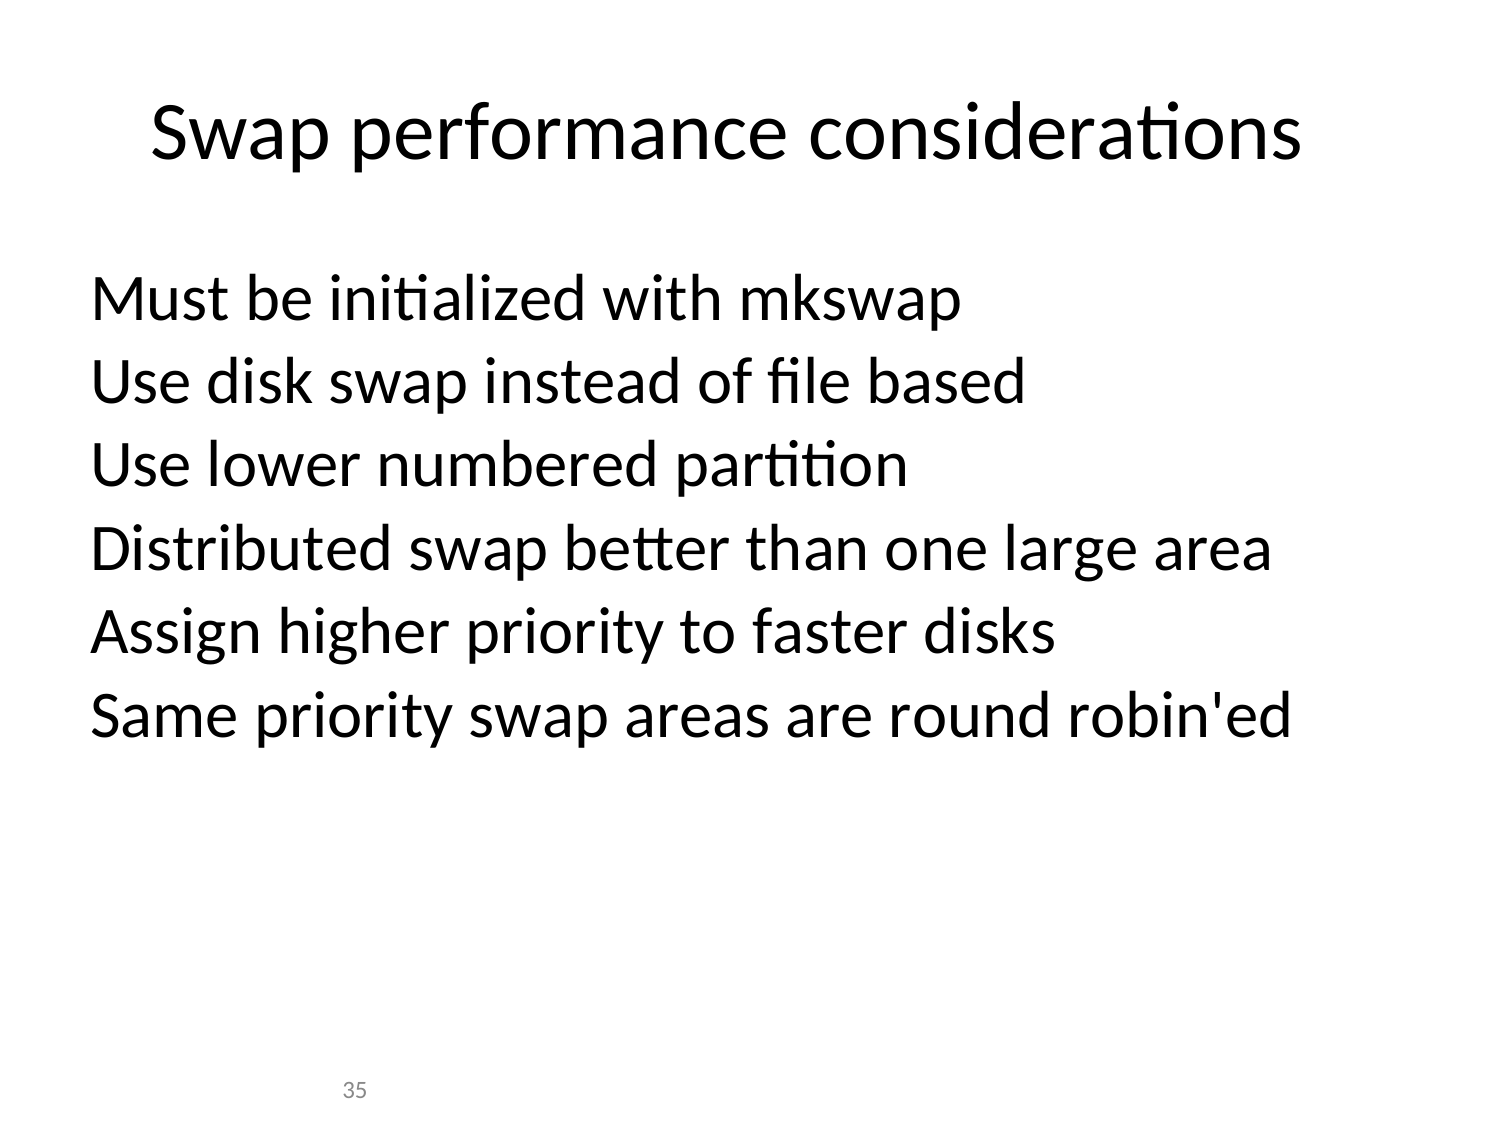

Swap performance considerations
Must be initialized with mkswap
Use disk swap instead of file based
Use lower numbered partition
Distributed swap better than one large area
Assign higher priority to faster disks
Same priority swap areas are round robin'ed